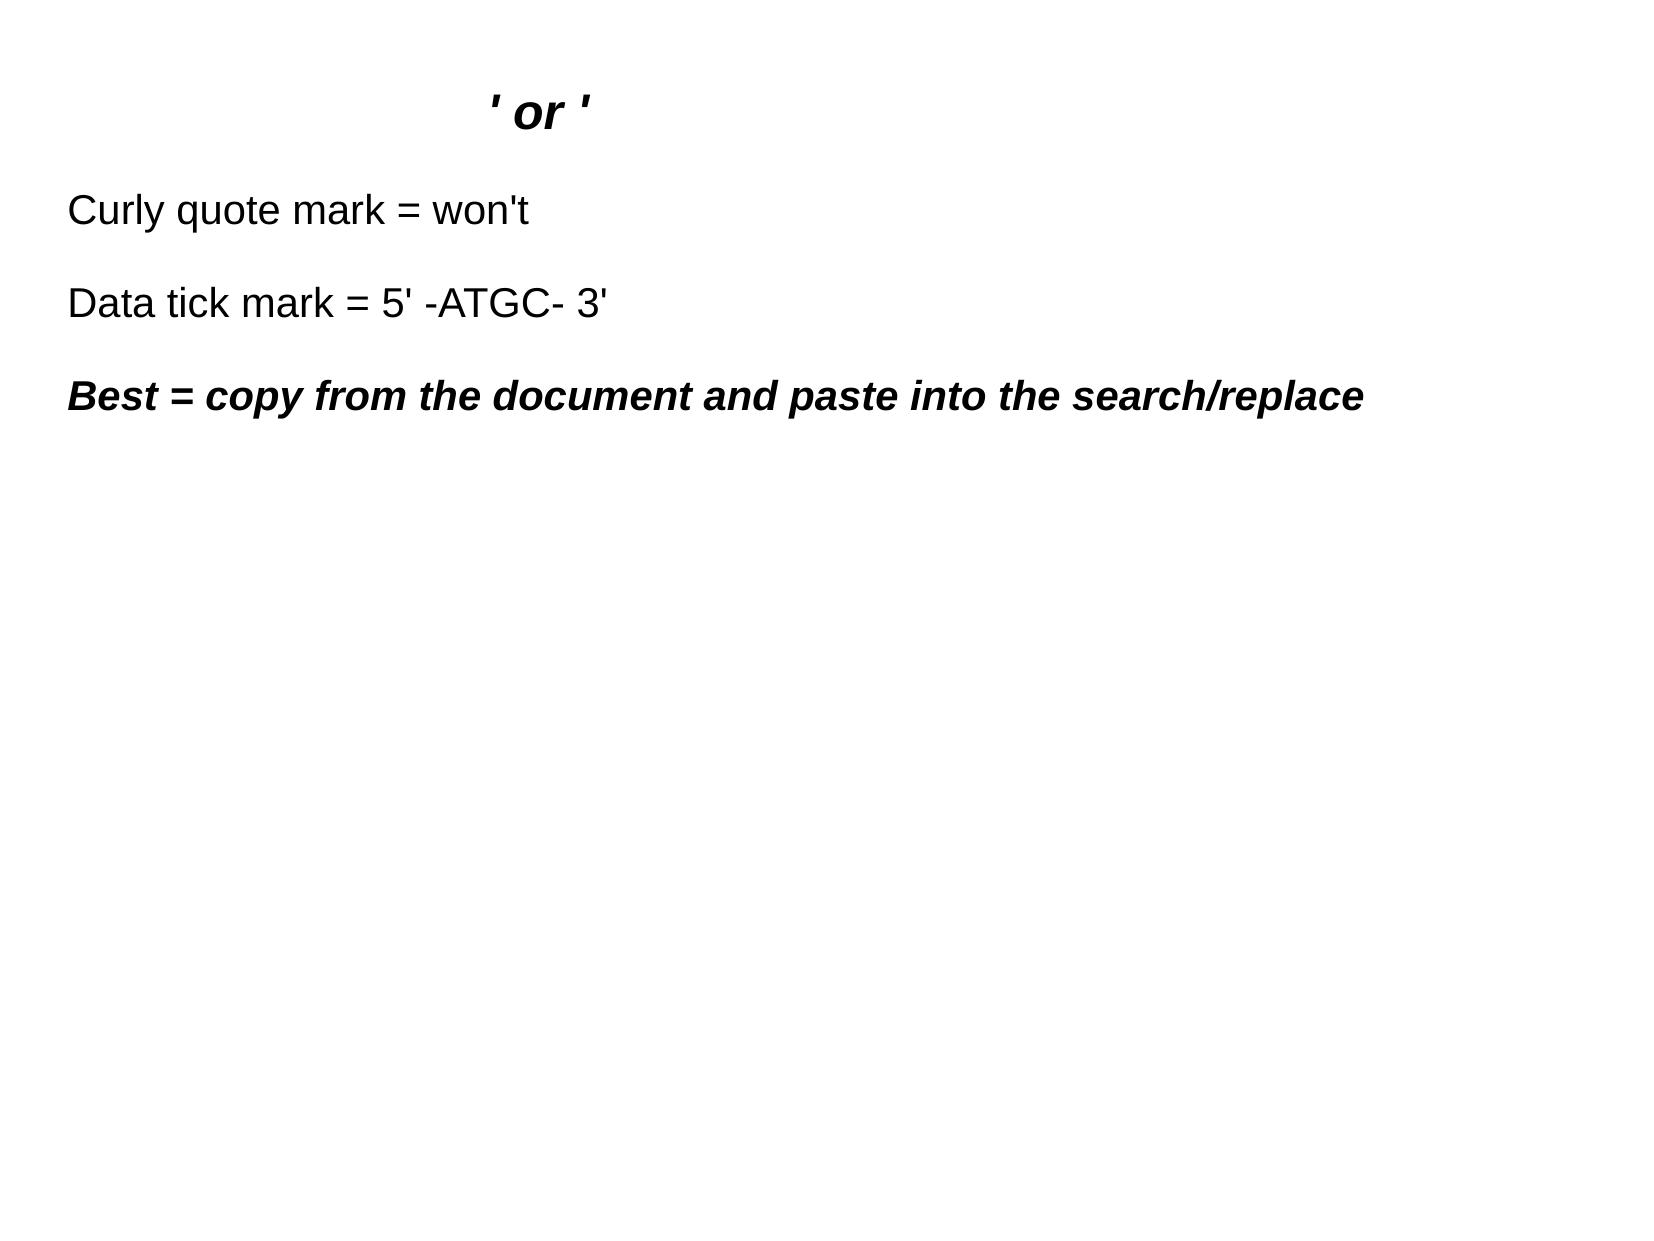

' or '
Curly quote mark = won't
Data tick mark = 5' -ATGC- 3'
Best = copy from the document and paste into the search/replace